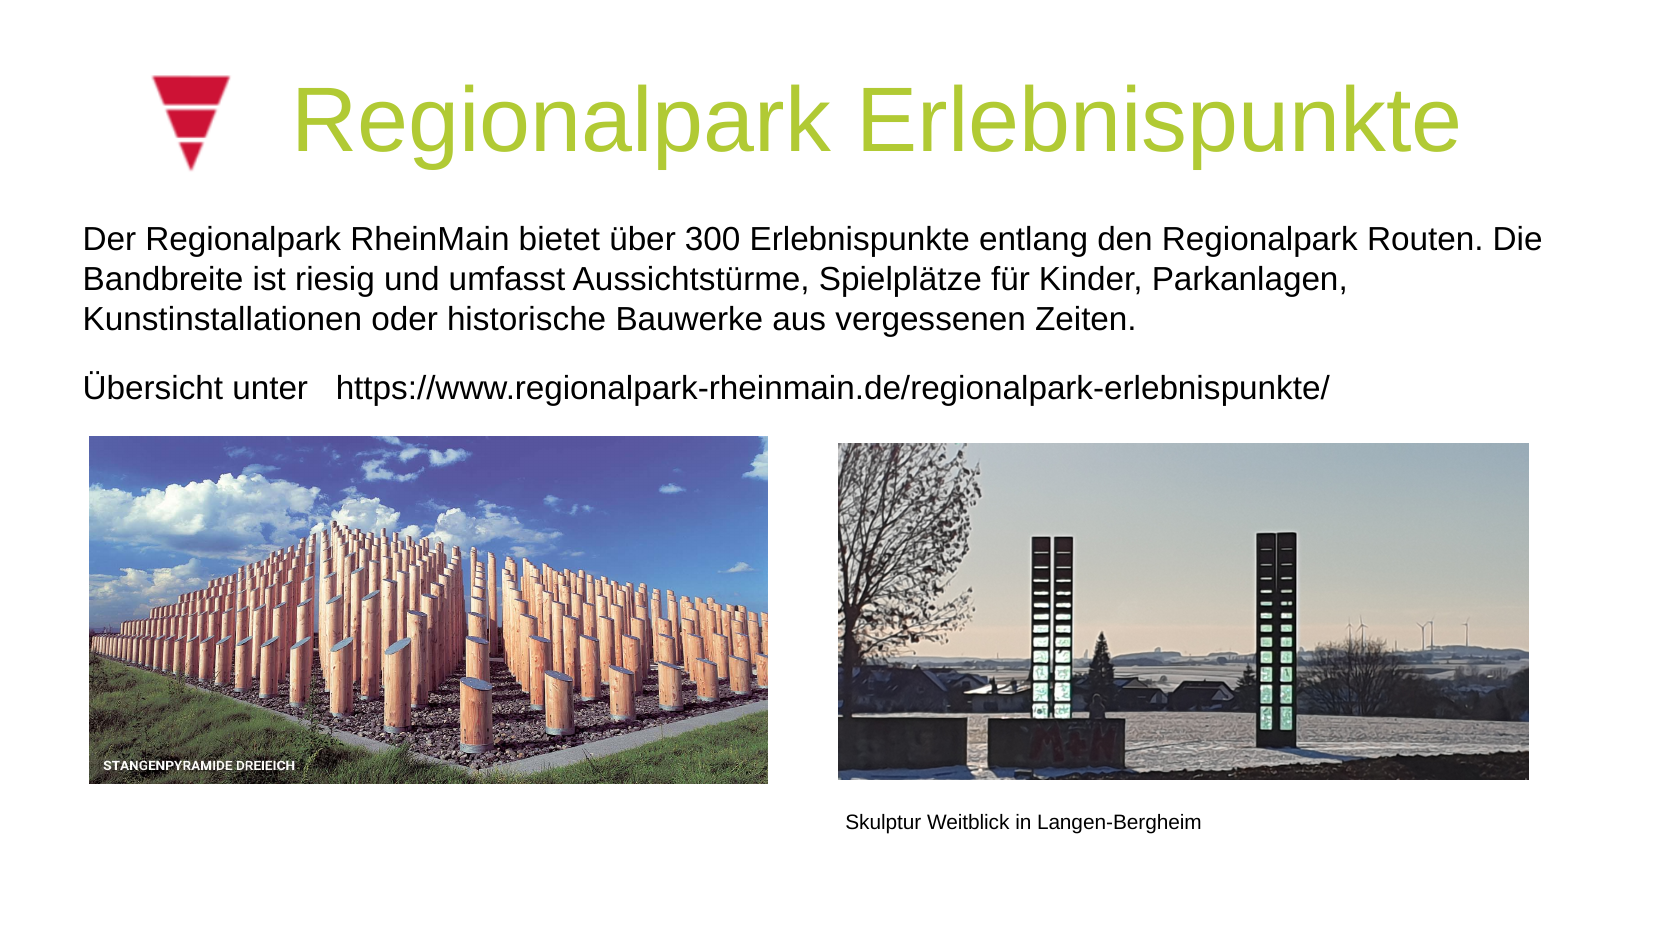

# Regionalpark Erlebnispunkte
Der Regionalpark RheinMain bietet über 300 Erlebnispunkte entlang den Regionalpark Routen. Die Bandbreite ist riesig und umfasst Aussichtstürme, Spielplätze für Kinder, Parkanlagen, Kunstinstallationen oder historische Bauwerke aus vergessenen Zeiten.
Übersicht unter https://www.regionalpark-rheinmain.de/regionalpark-erlebnispunkte/
Skulptur Weitblick in Langen-Bergheim